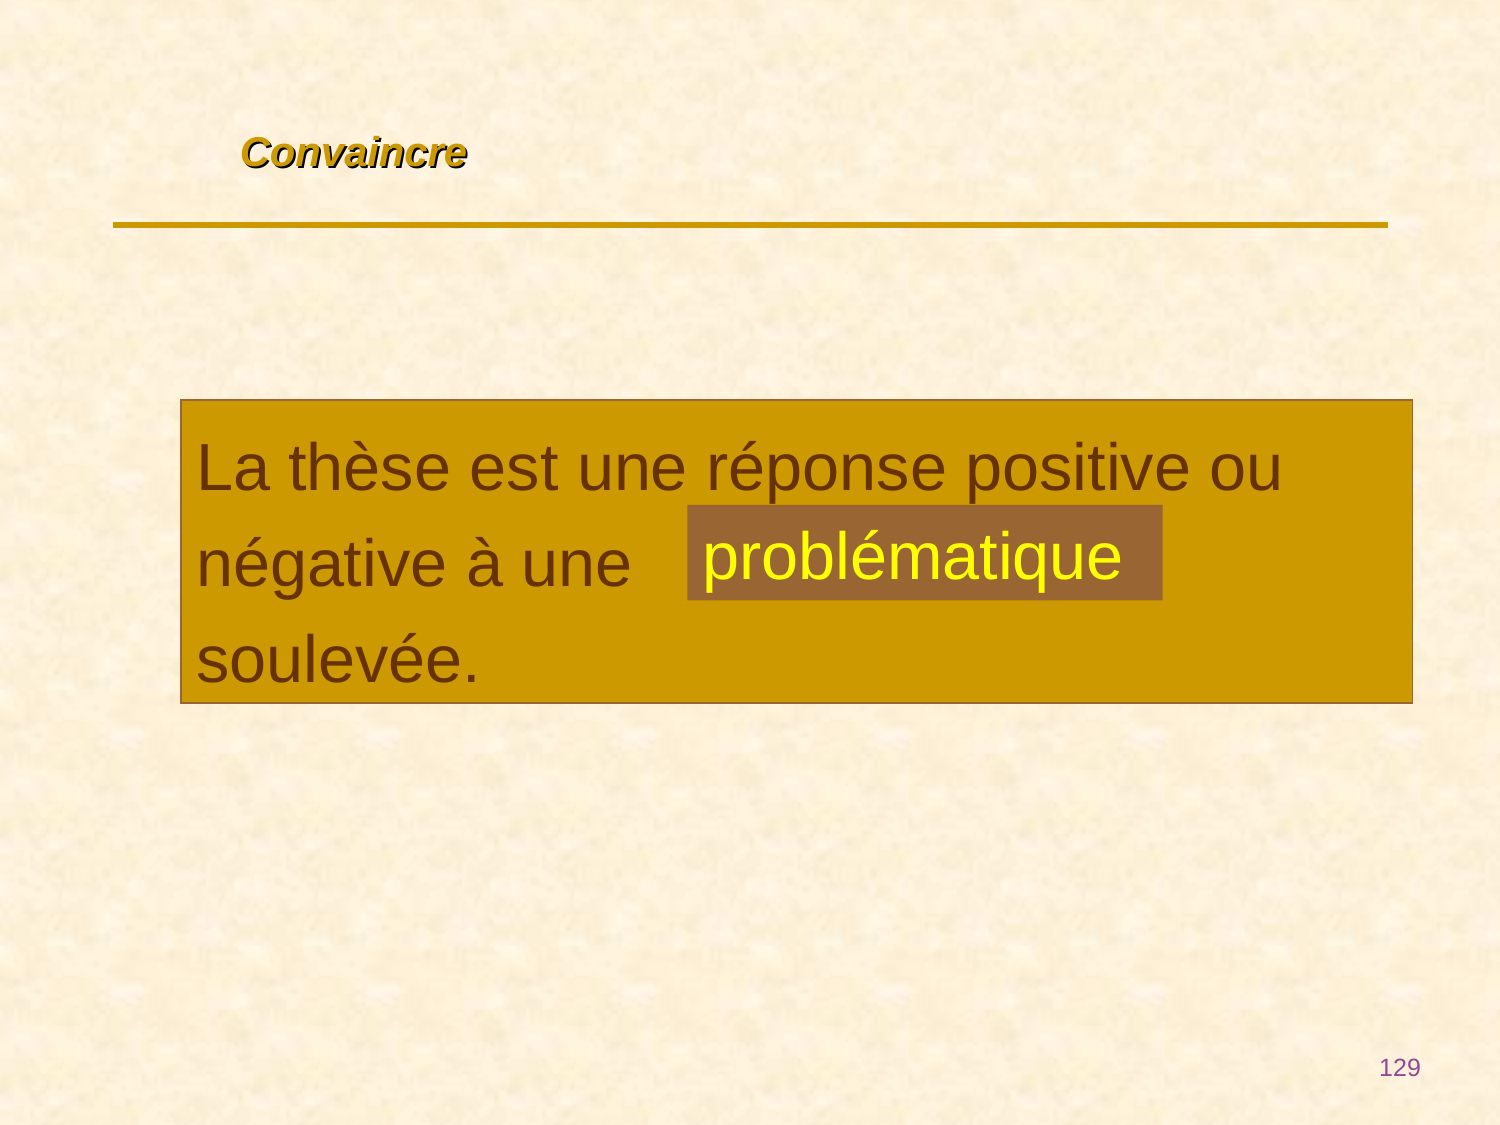

Convaincre
La thèse est une réponse positive ou négative à une 		. . . 		soulevée.
problématique
129